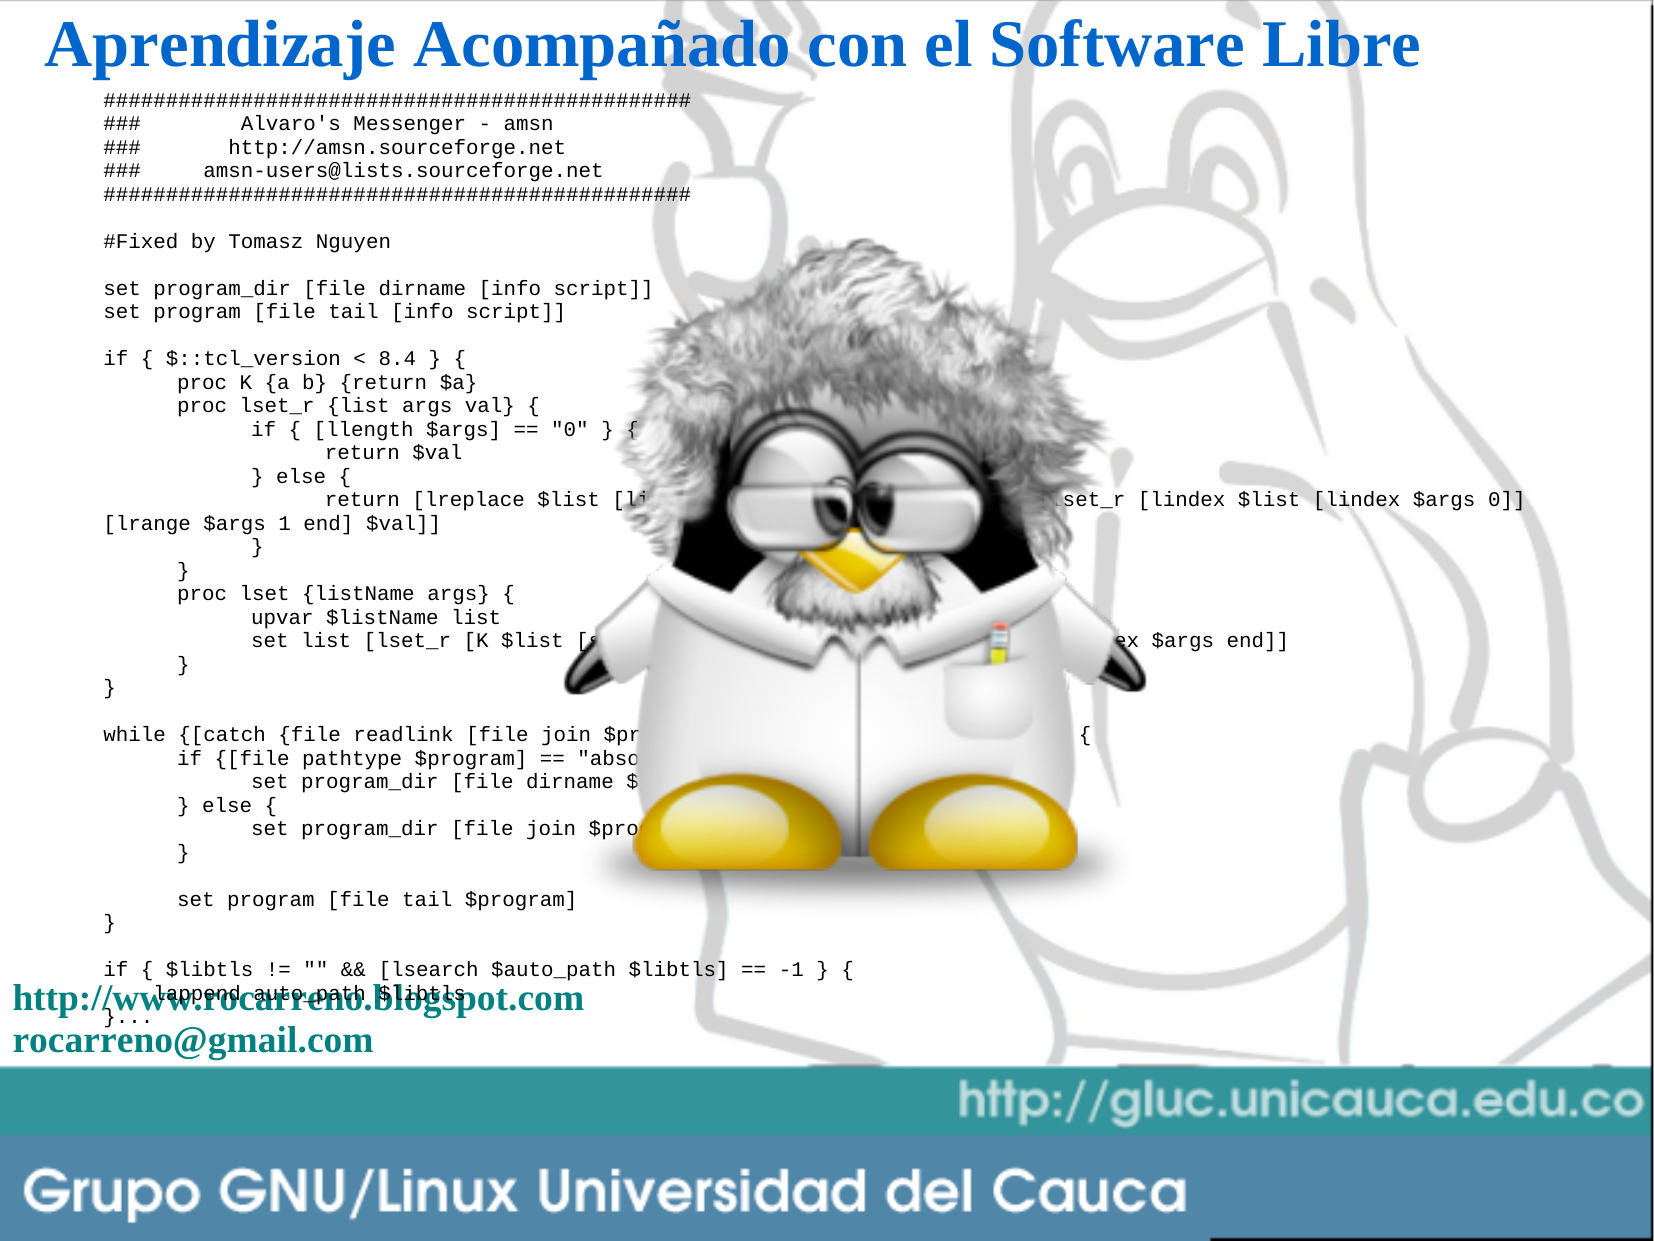

Aprendizaje Acompañado con el Software Libre
###############################################
### Alvaro's Messenger - amsn
### http://amsn.sourceforge.net
### amsn-users@lists.sourceforge.net
###############################################
#Fixed by Tomasz Nguyen
set program_dir [file dirname [info script]]
set program [file tail [info script]]
if { $::tcl_version < 8.4 } {
	proc K {a b} {return $a}
	proc lset_r {list args val} {
		if { [llength $args] == "0" } {
			return $val
		} else {
			return [lreplace $list [lindex $args 0] [lindex $args 0] [lset_r [lindex $list [lindex $args 0]] [lrange $args 1 end] $val]]
		}
	}
	proc lset {listName args} {
		upvar $listName list
		set list [lset_r [K $list [set list {}]] [lrange $args 0 end-1] [lindex $args end]]
	}
}
while {[catch {file readlink [file join $program_dir $program]} program]== 0} {
	if {[file pathtype $program] == "absolute"} {
		set program_dir [file dirname $program]
	} else {
		set program_dir [file join $program_dir [file dirname $program]]
	}
	set program [file tail $program]
}
if { $libtls != "" && [lsearch $auto_path $libtls] == -1 } {
 lappend auto_path $libtls
}...
http://www.rocarreno.blogspot.com
rocarreno@gmail.com